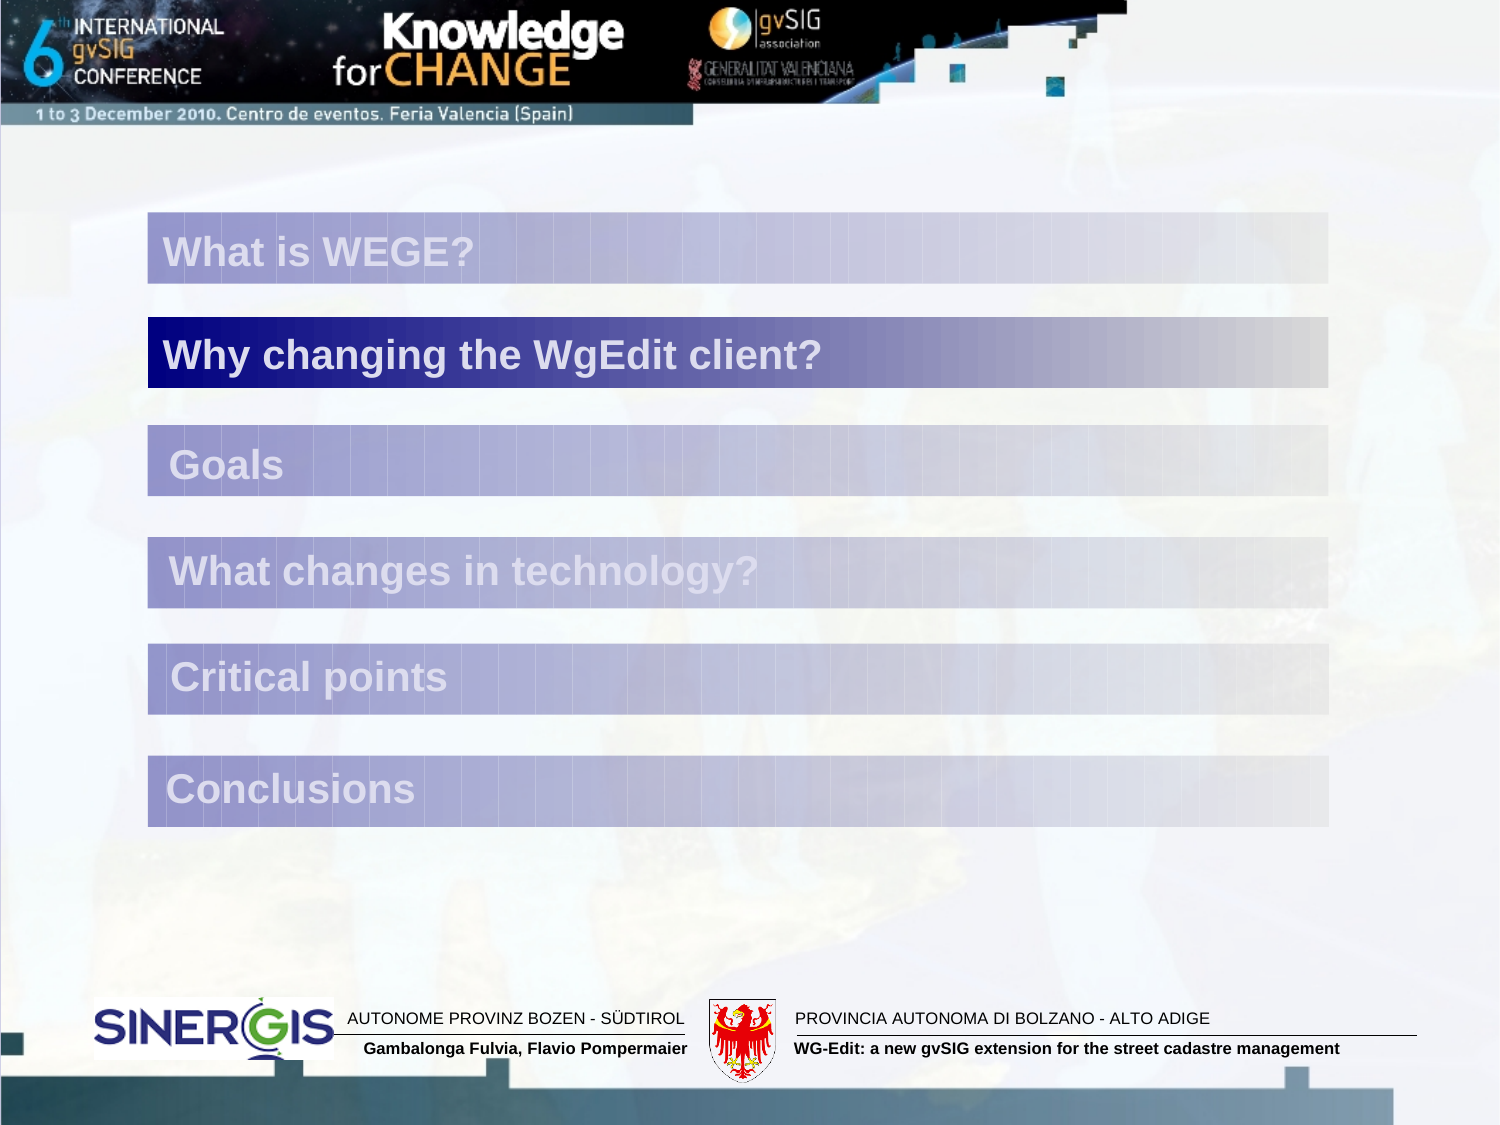

What is WEGE?
Why changing the WgEdit client?
Goals
What changes in technology?
Critical points
Conclusions